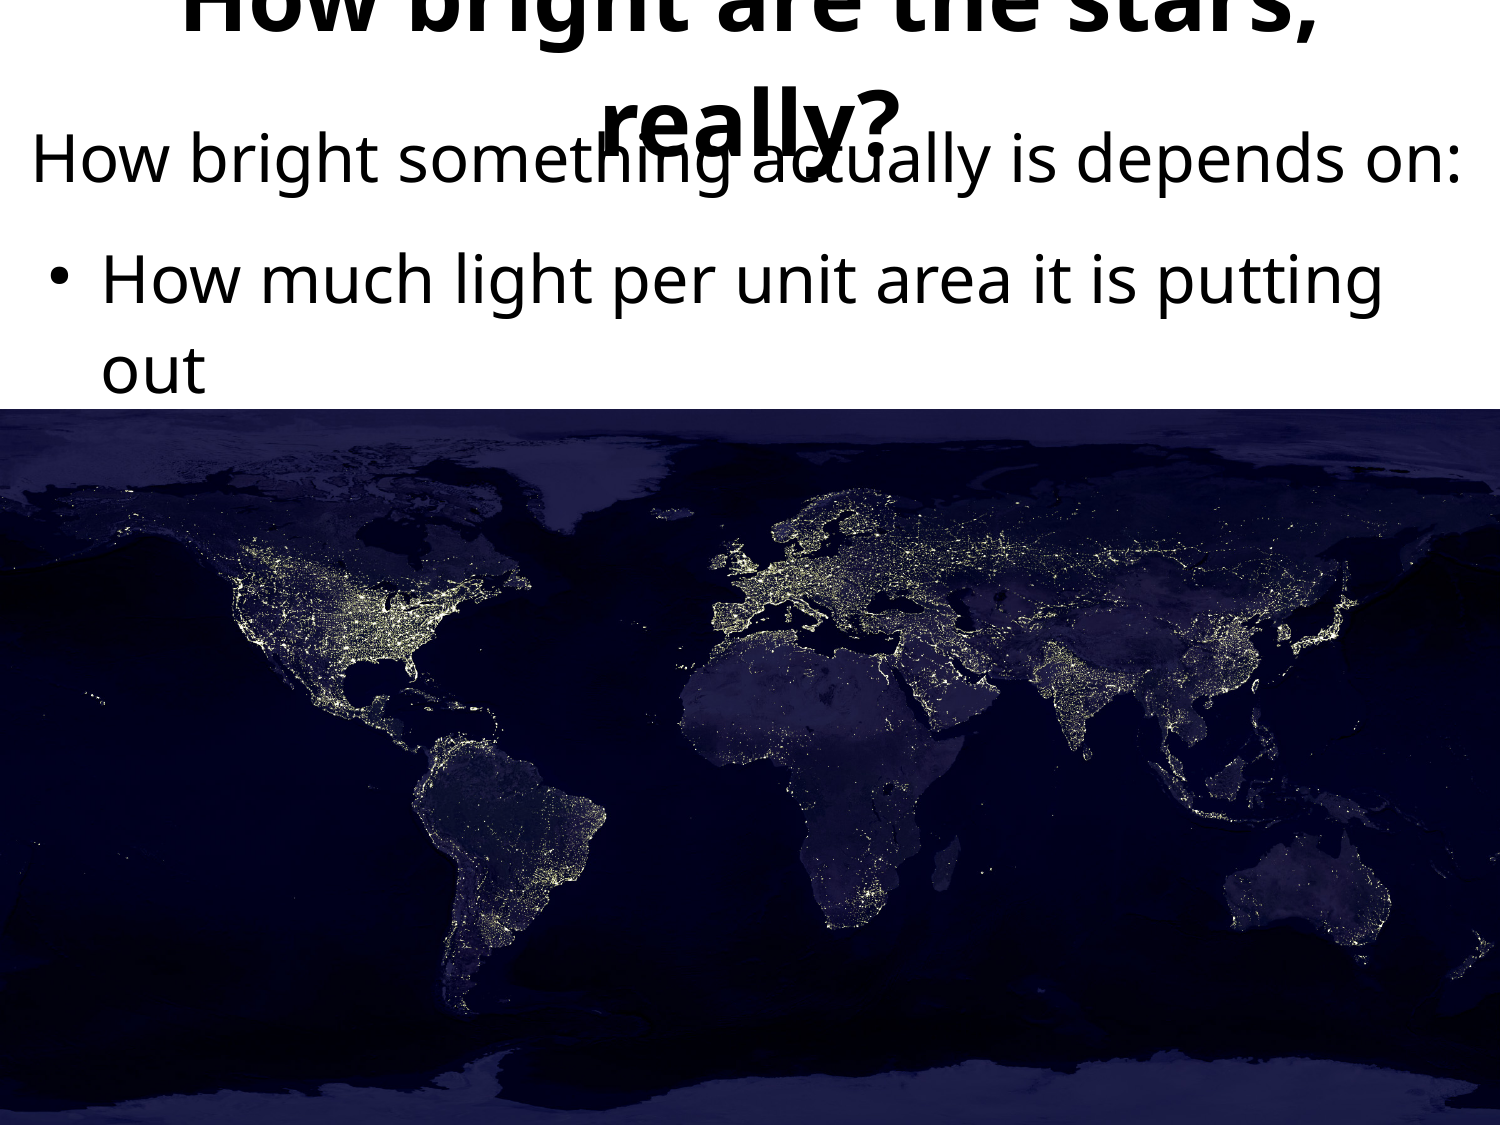

# How bright are the stars, really?
How bright something actually is depends on:
How much light per unit area it is putting out
How big it is